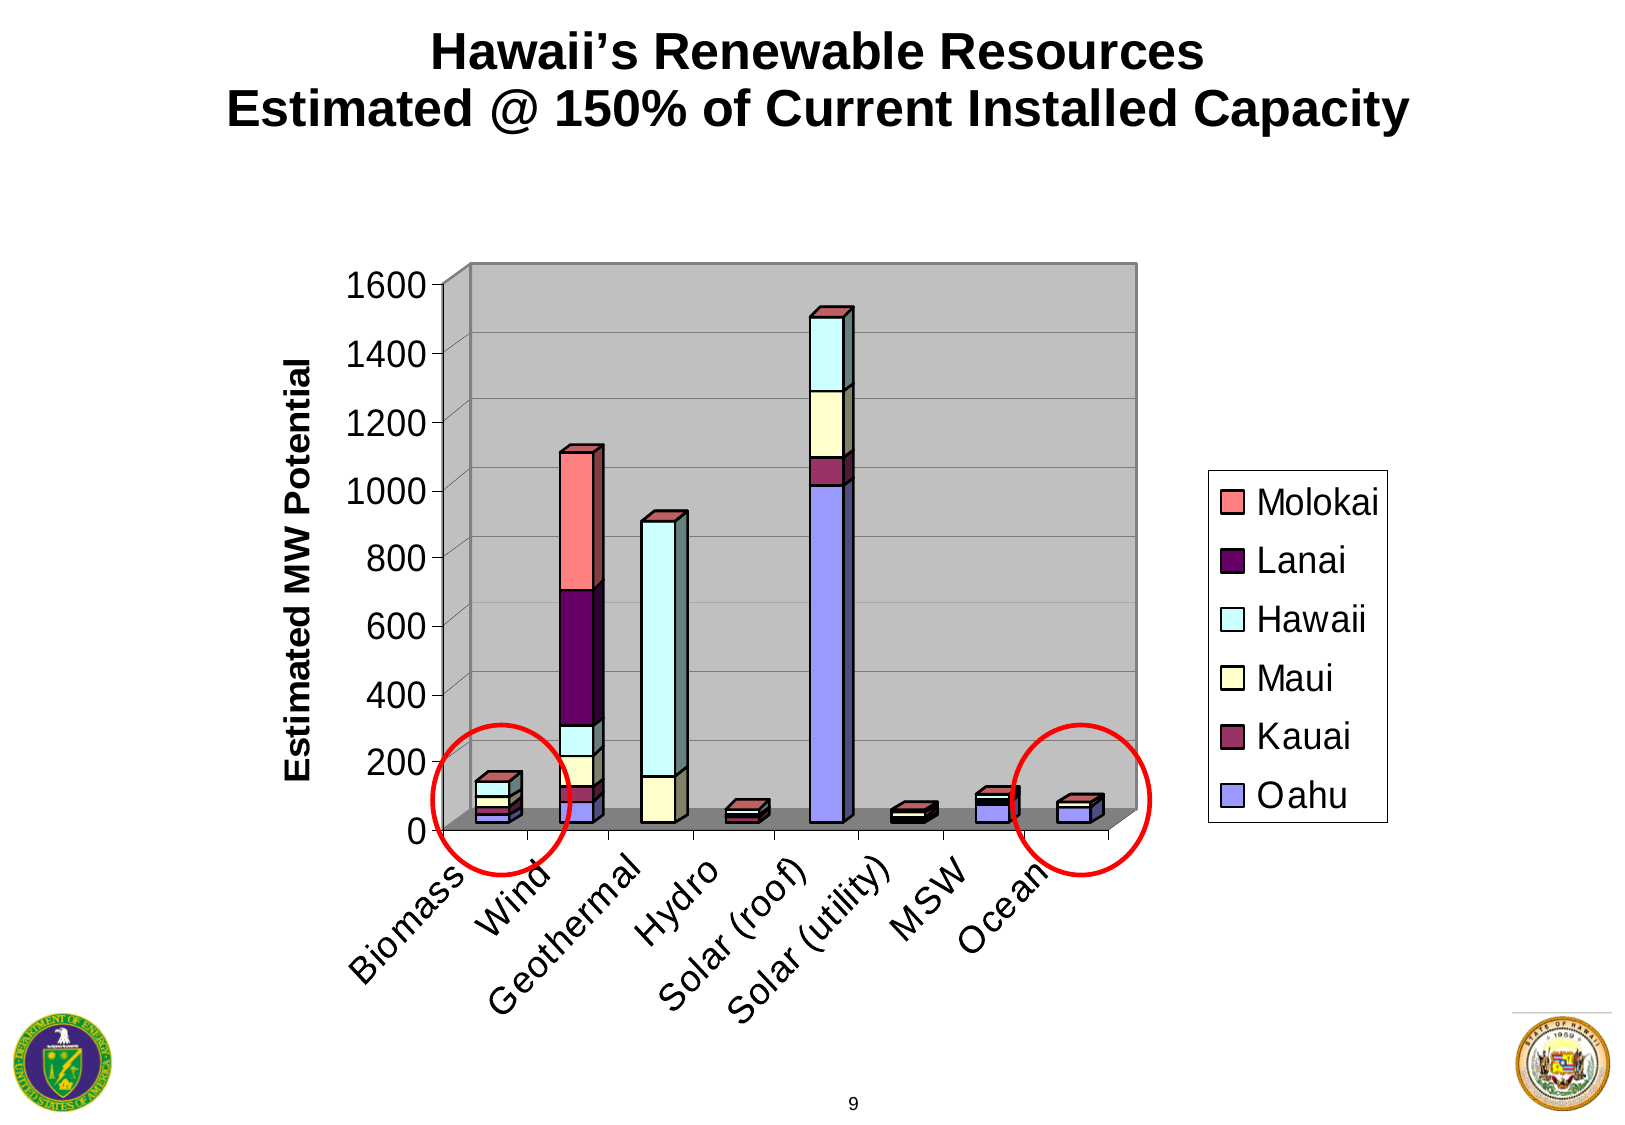

# Hawaii’s Renewable Resources Estimated @ 150% of Current Installed Capacity